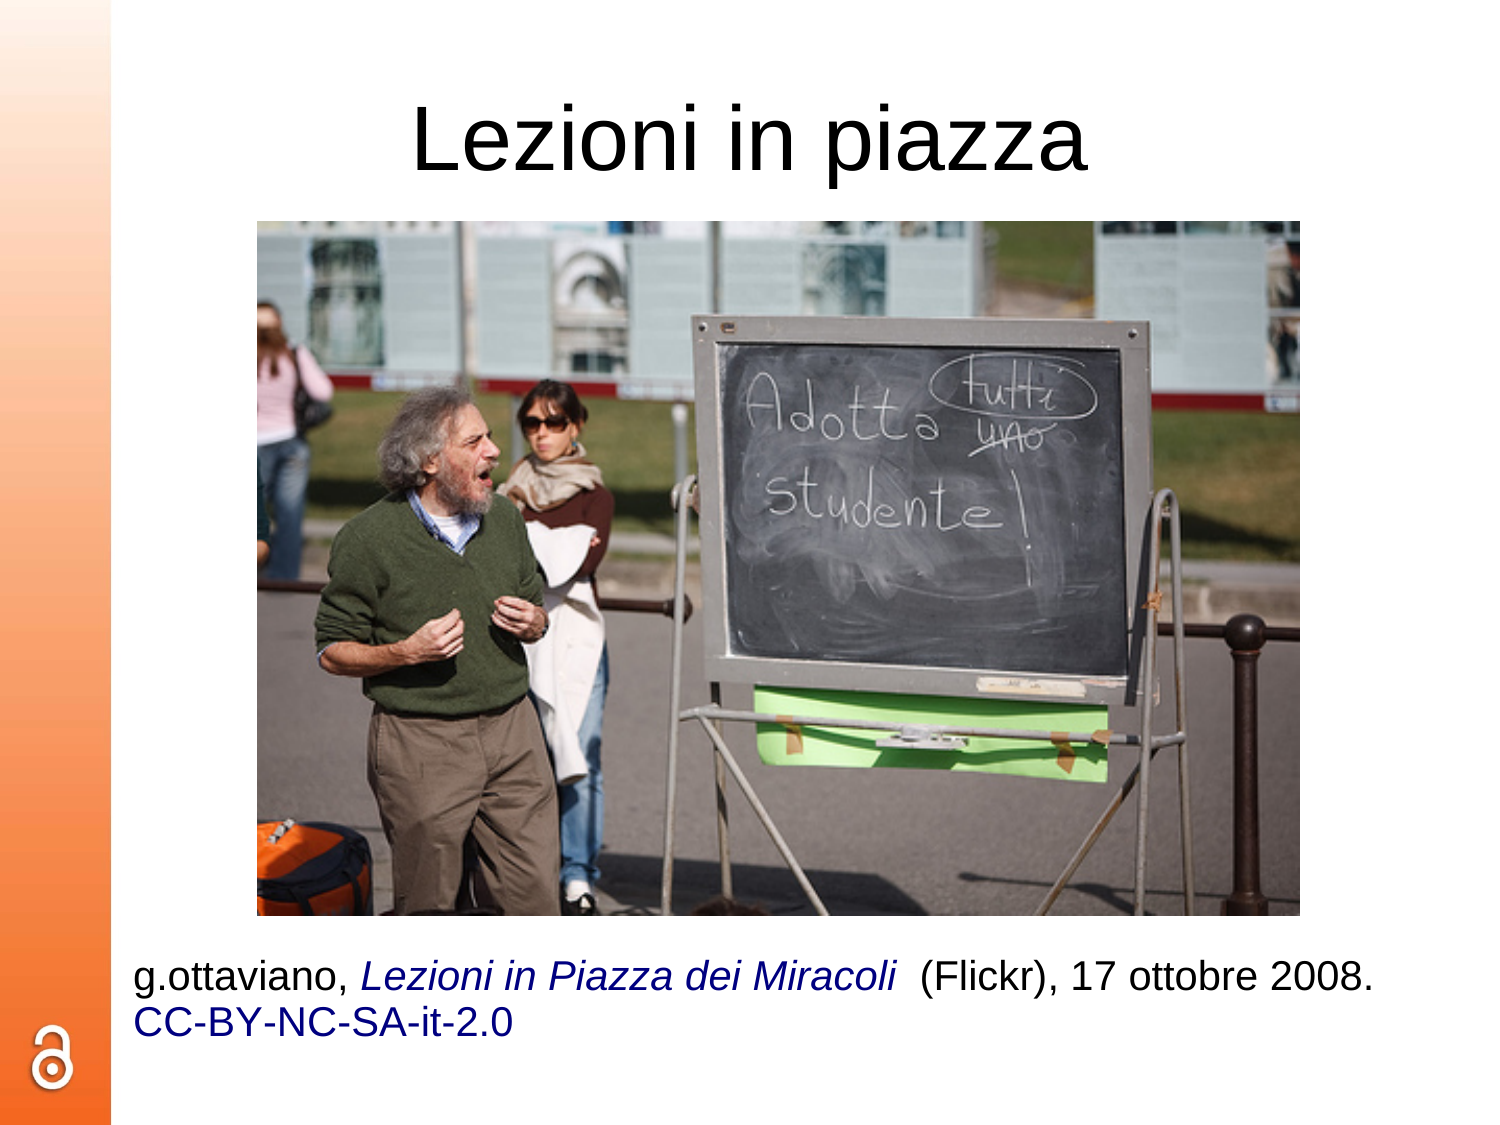

# Lezioni in piazza
g.ottaviano, Lezioni in Piazza dei Miracoli (Flickr), 17 ottobre 2008. CC-BY-NC-SA-it-2.0